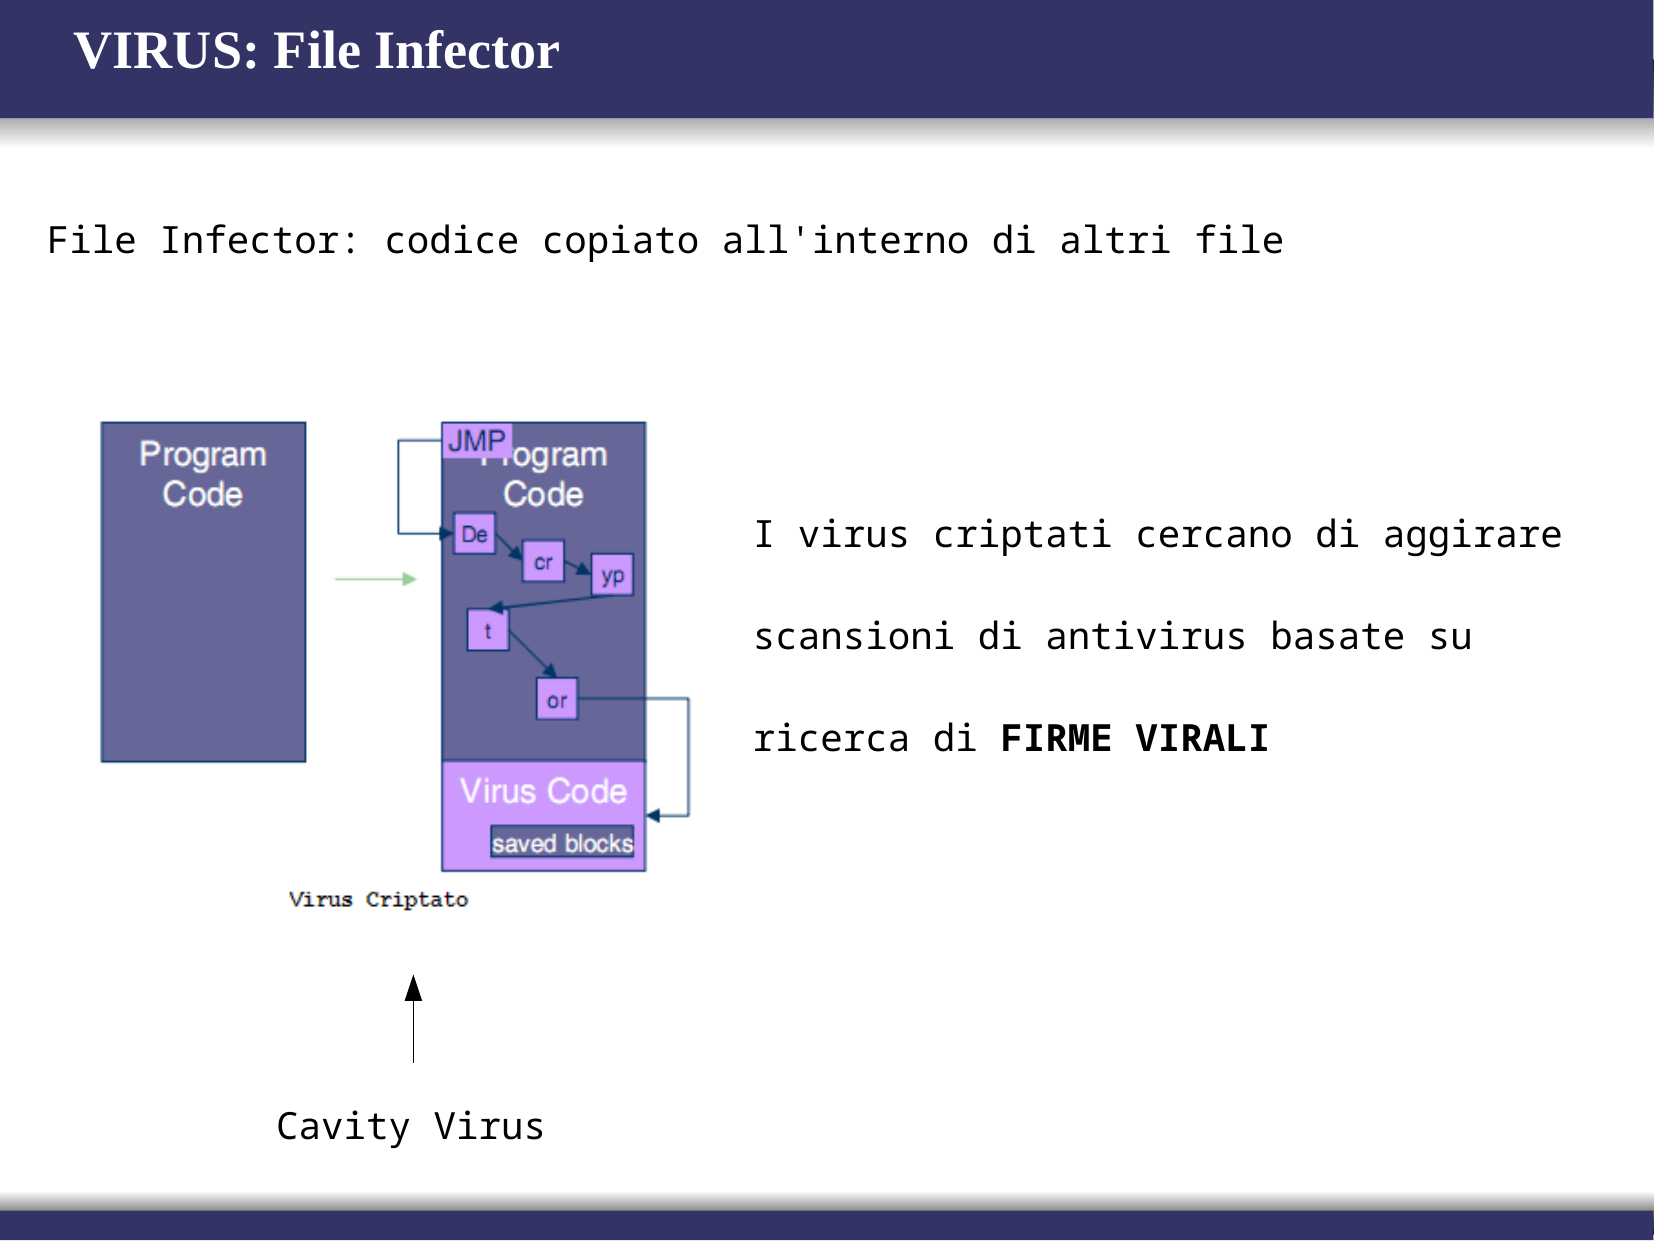

VIRUS: File Infector
File Infector: codice copiato all'interno di altri file
I virus criptati cercano di aggirare
scansioni di antivirus basate su
ricerca di FIRME VIRALI
Cavity Virus